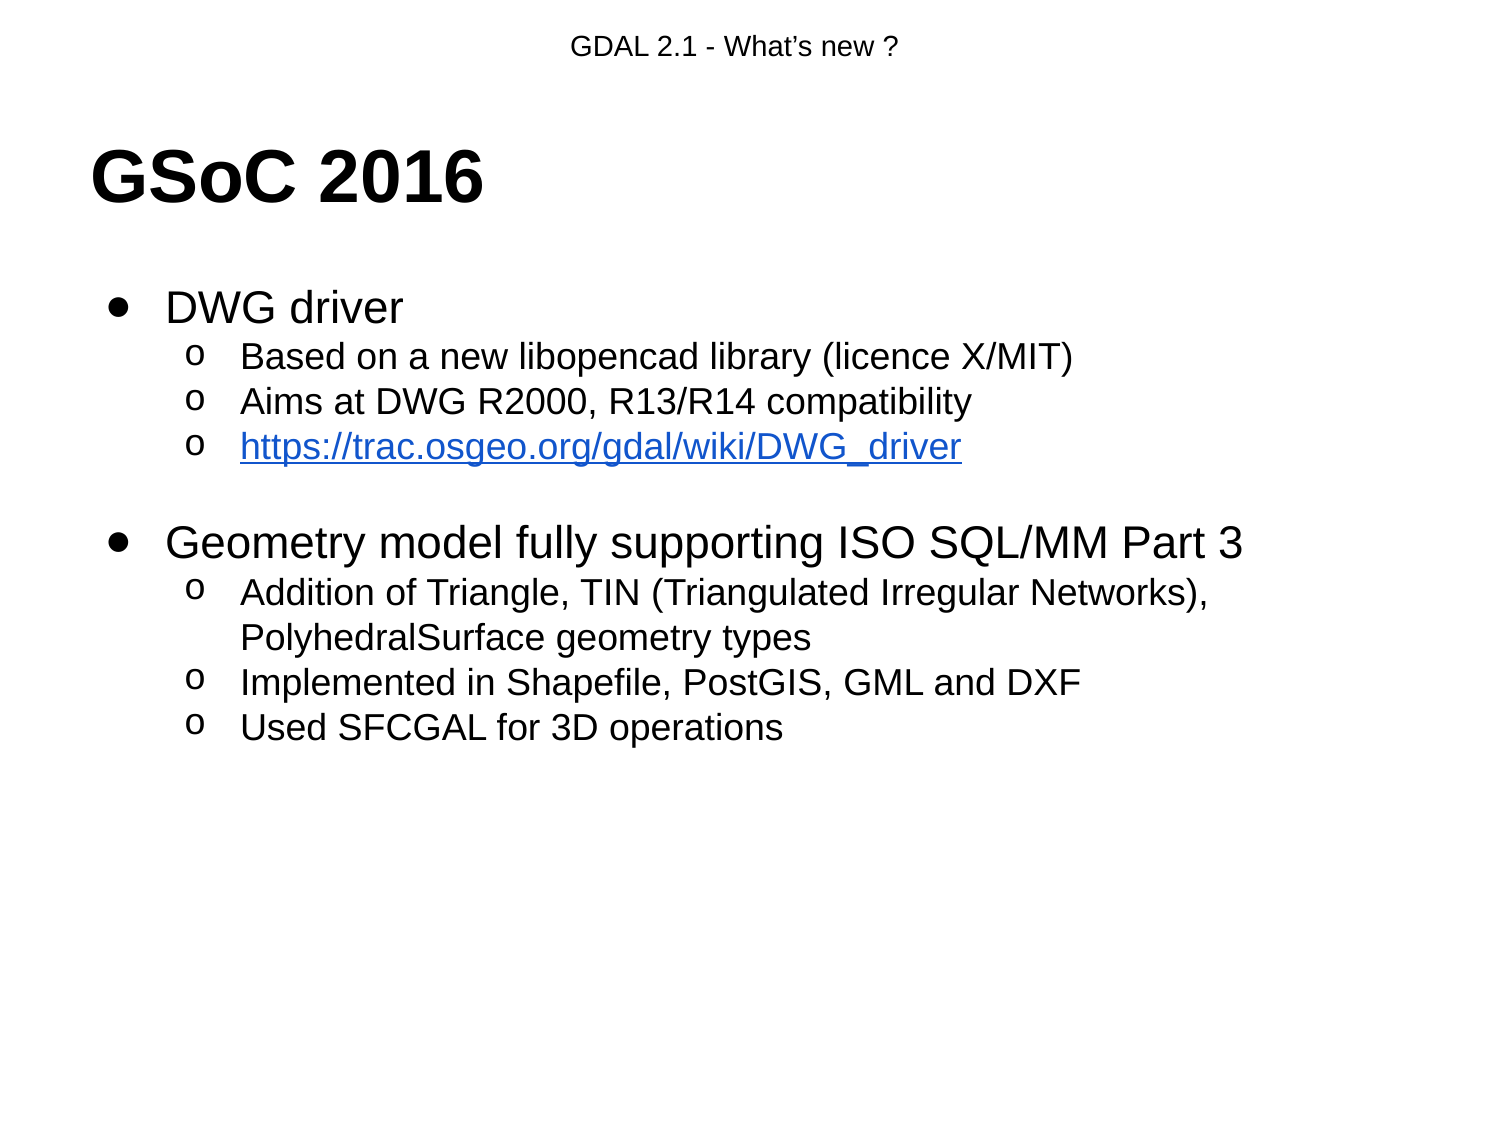

# GSoC 2016
DWG driver
Based on a new libopencad library (licence X/MIT)
Aims at DWG R2000, R13/R14 compatibility
https://trac.osgeo.org/gdal/wiki/DWG_driver
Geometry model fully supporting ISO SQL/MM Part 3
Addition of Triangle, TIN (Triangulated Irregular Networks), PolyhedralSurface geometry types
Implemented in Shapefile, PostGIS, GML and DXF
Used SFCGAL for 3D operations